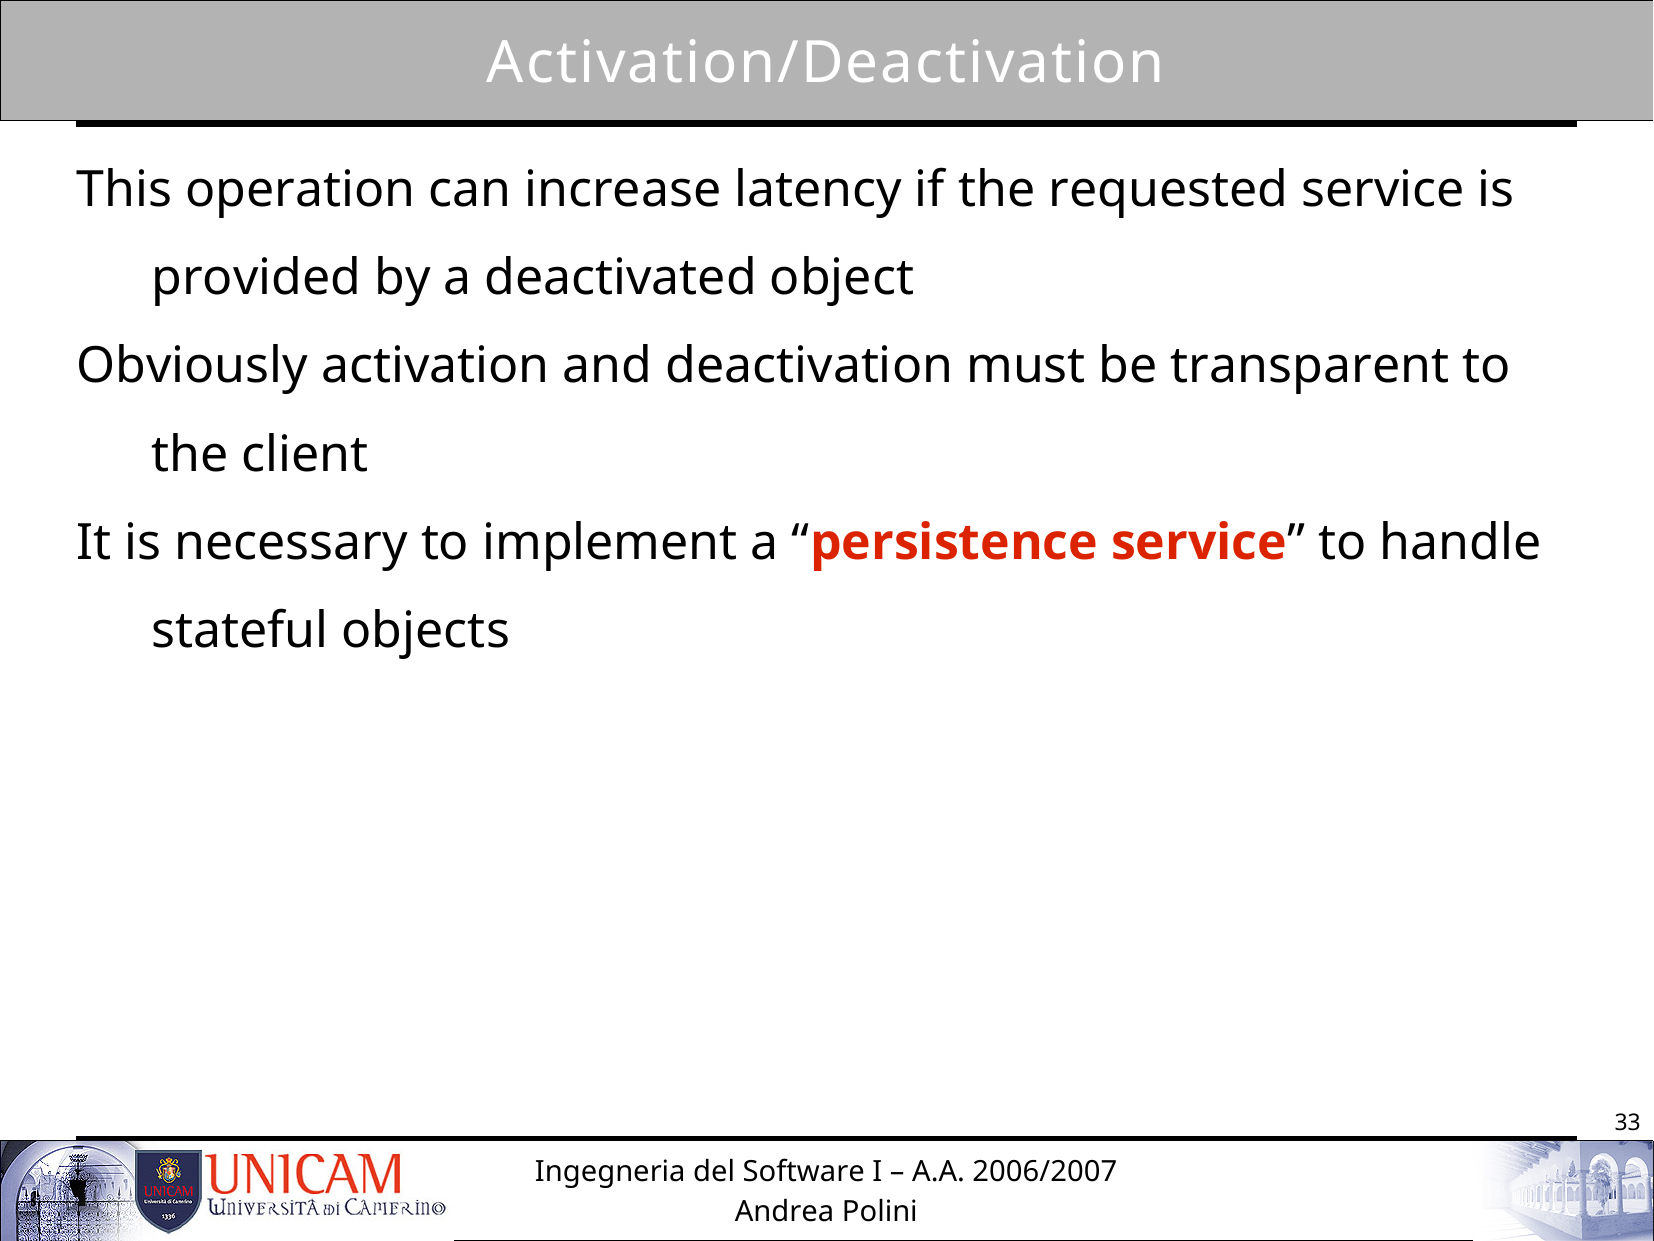

# Activation/Deactivation
This operation can increase latency if the requested service is provided by a deactivated object
Obviously activation and deactivation must be transparent to the client
It is necessary to implement a “persistence service” to handle stateful objects
33